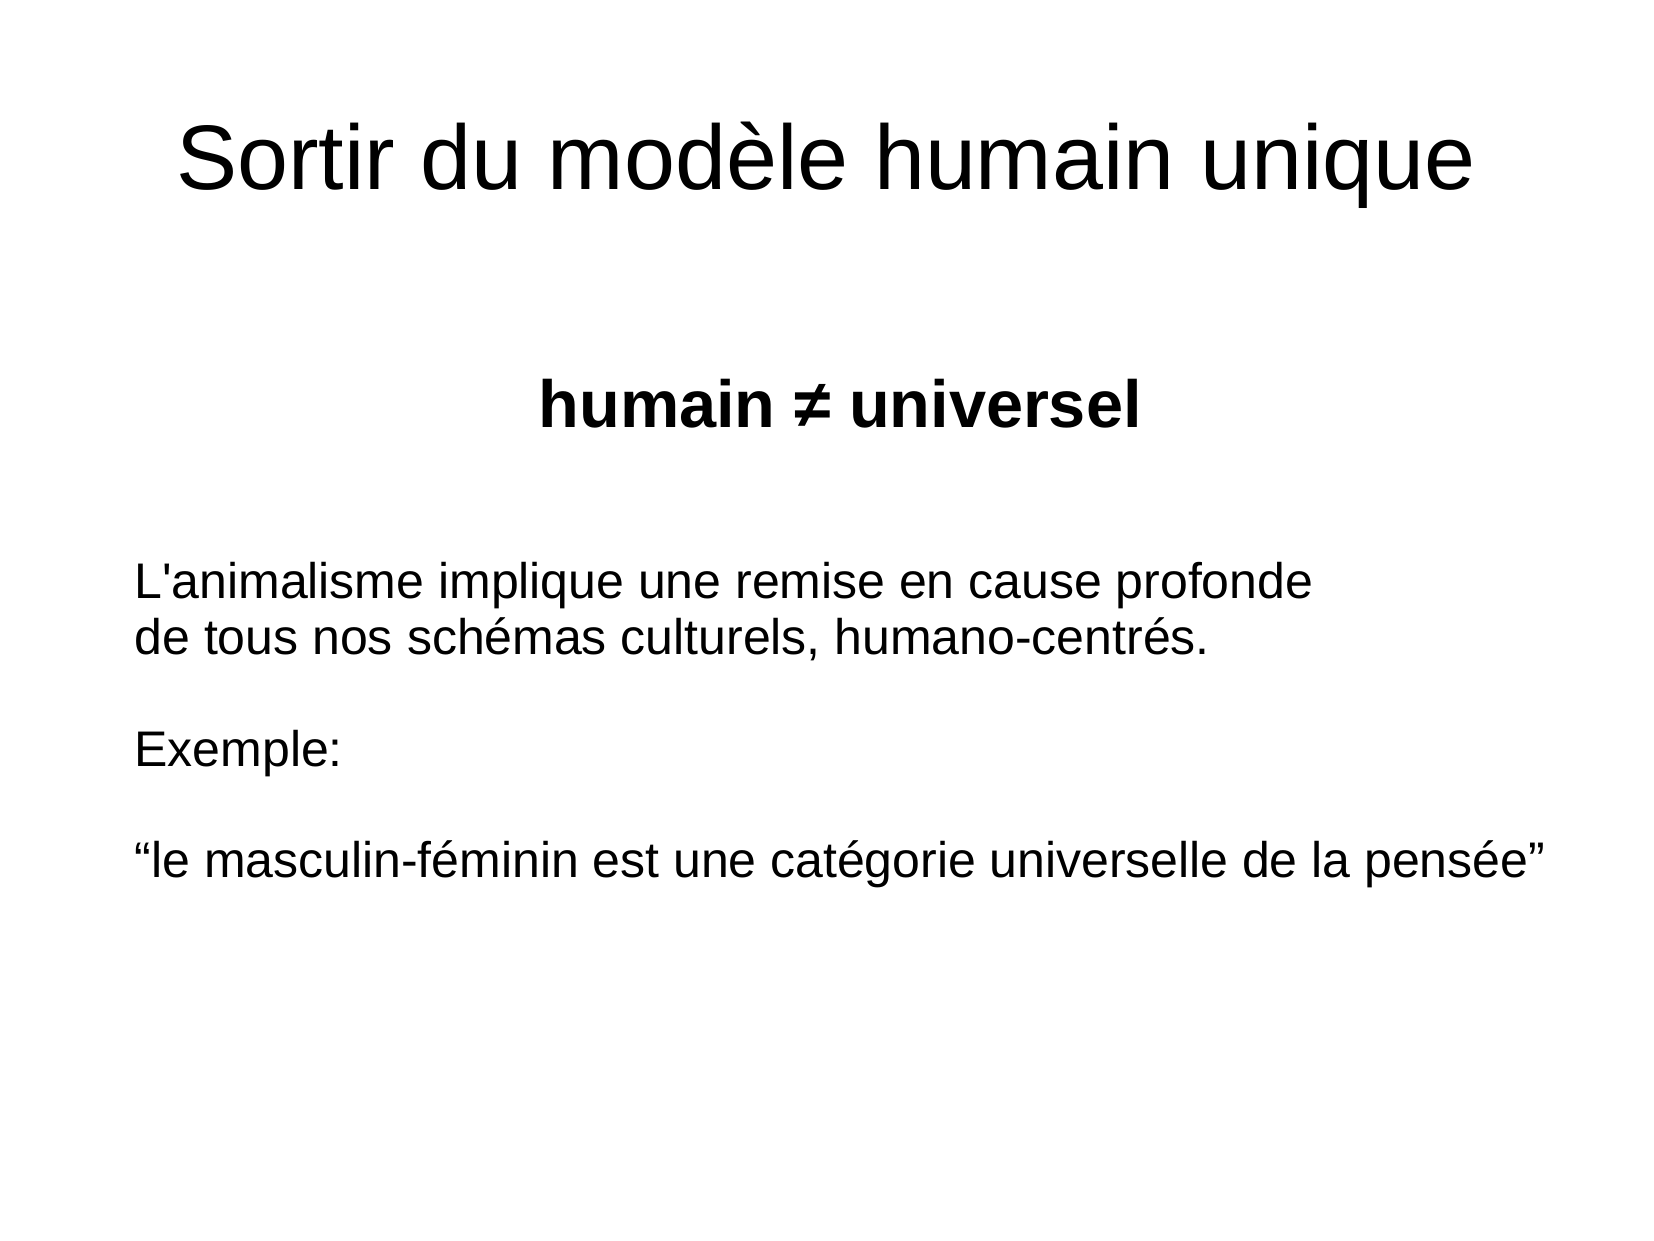

# Sortir du modèle humain unique
humain ≠ universel
L'animalisme implique une remise en cause profonde
de tous nos schémas culturels, humano-centrés.
Exemple:
“le masculin-féminin est une catégorie universelle de la pensée”